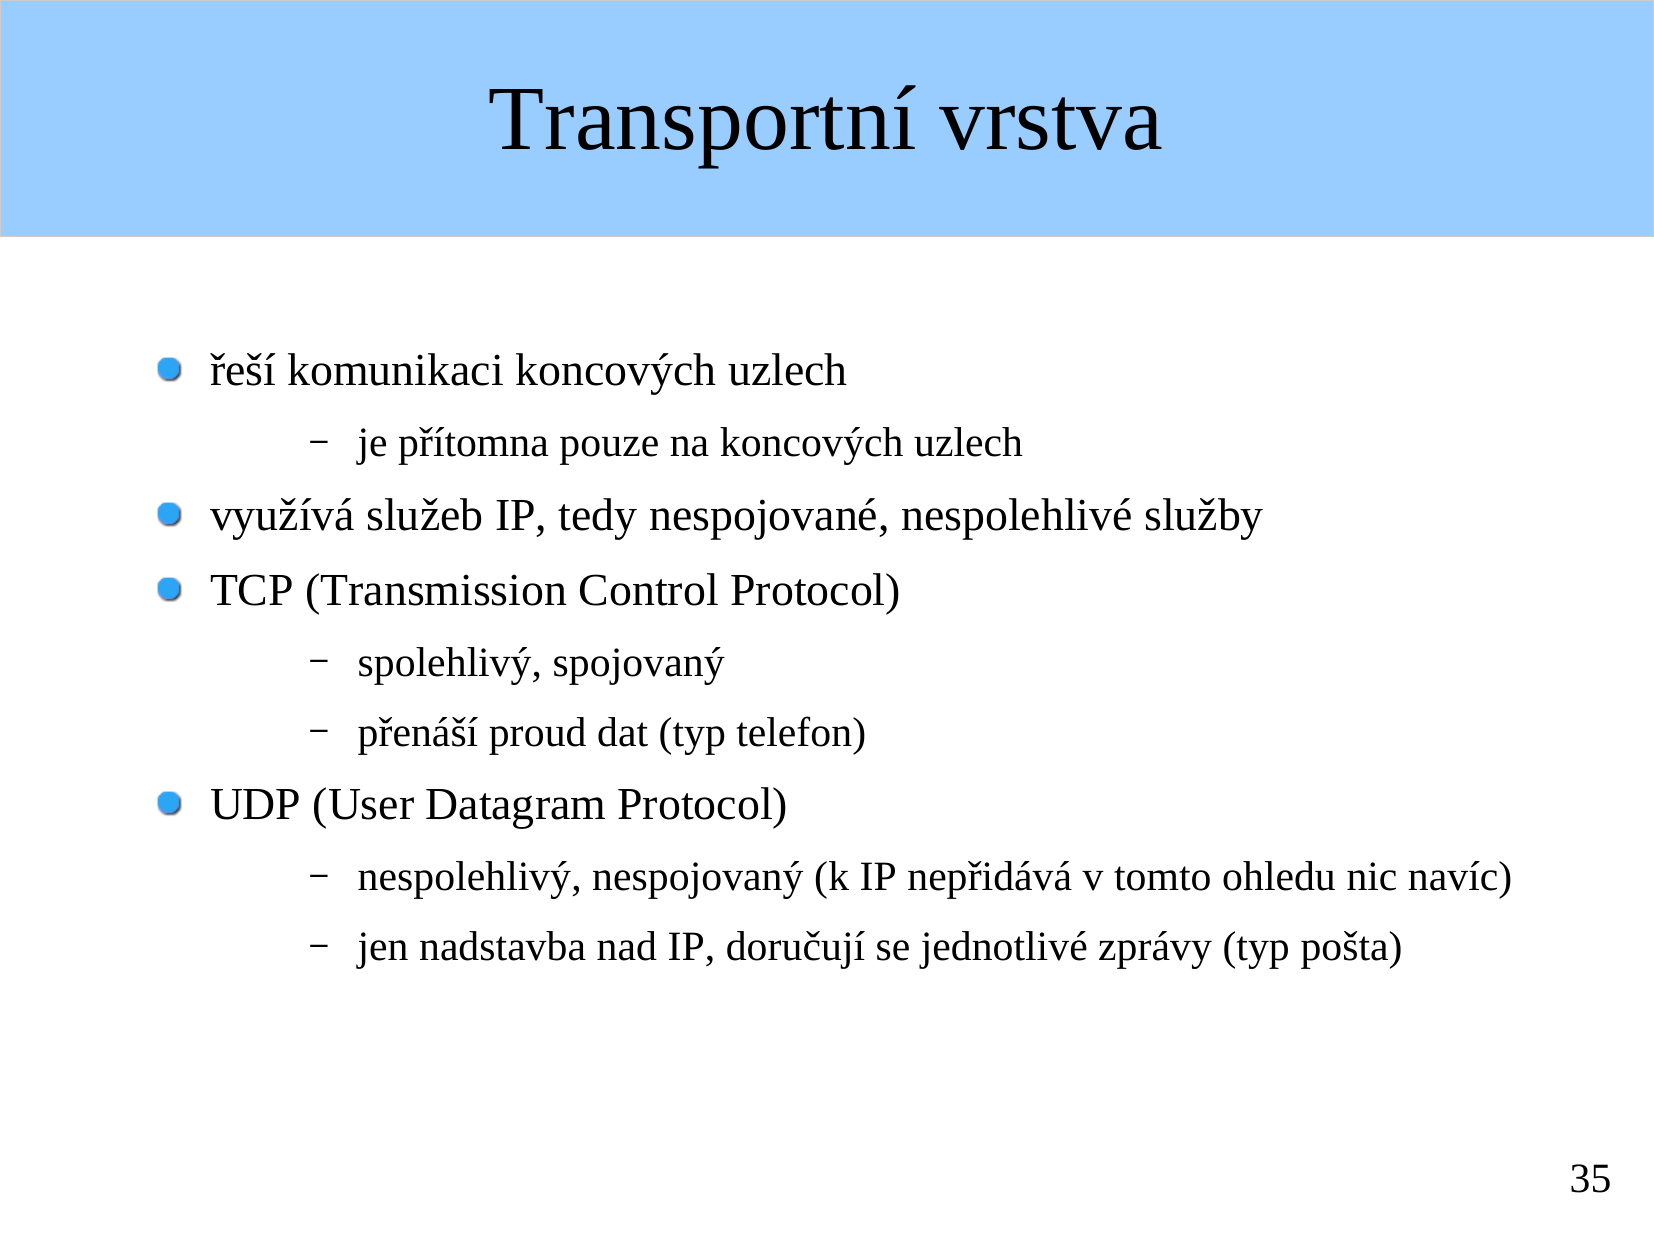

# Transportní vrstva
řeší komunikaci koncových uzlech
je přítomna pouze na koncových uzlech
využívá služeb IP, tedy nespojované, nespolehlivé služby
TCP (Transmission Control Protocol)
spolehlivý, spojovaný
přenáší proud dat (typ telefon)
UDP (User Datagram Protocol)
nespolehlivý, nespojovaný (k IP nepřidává v tomto ohledu nic navíc)
jen nadstavba nad IP, doručují se jednotlivé zprávy (typ pošta)